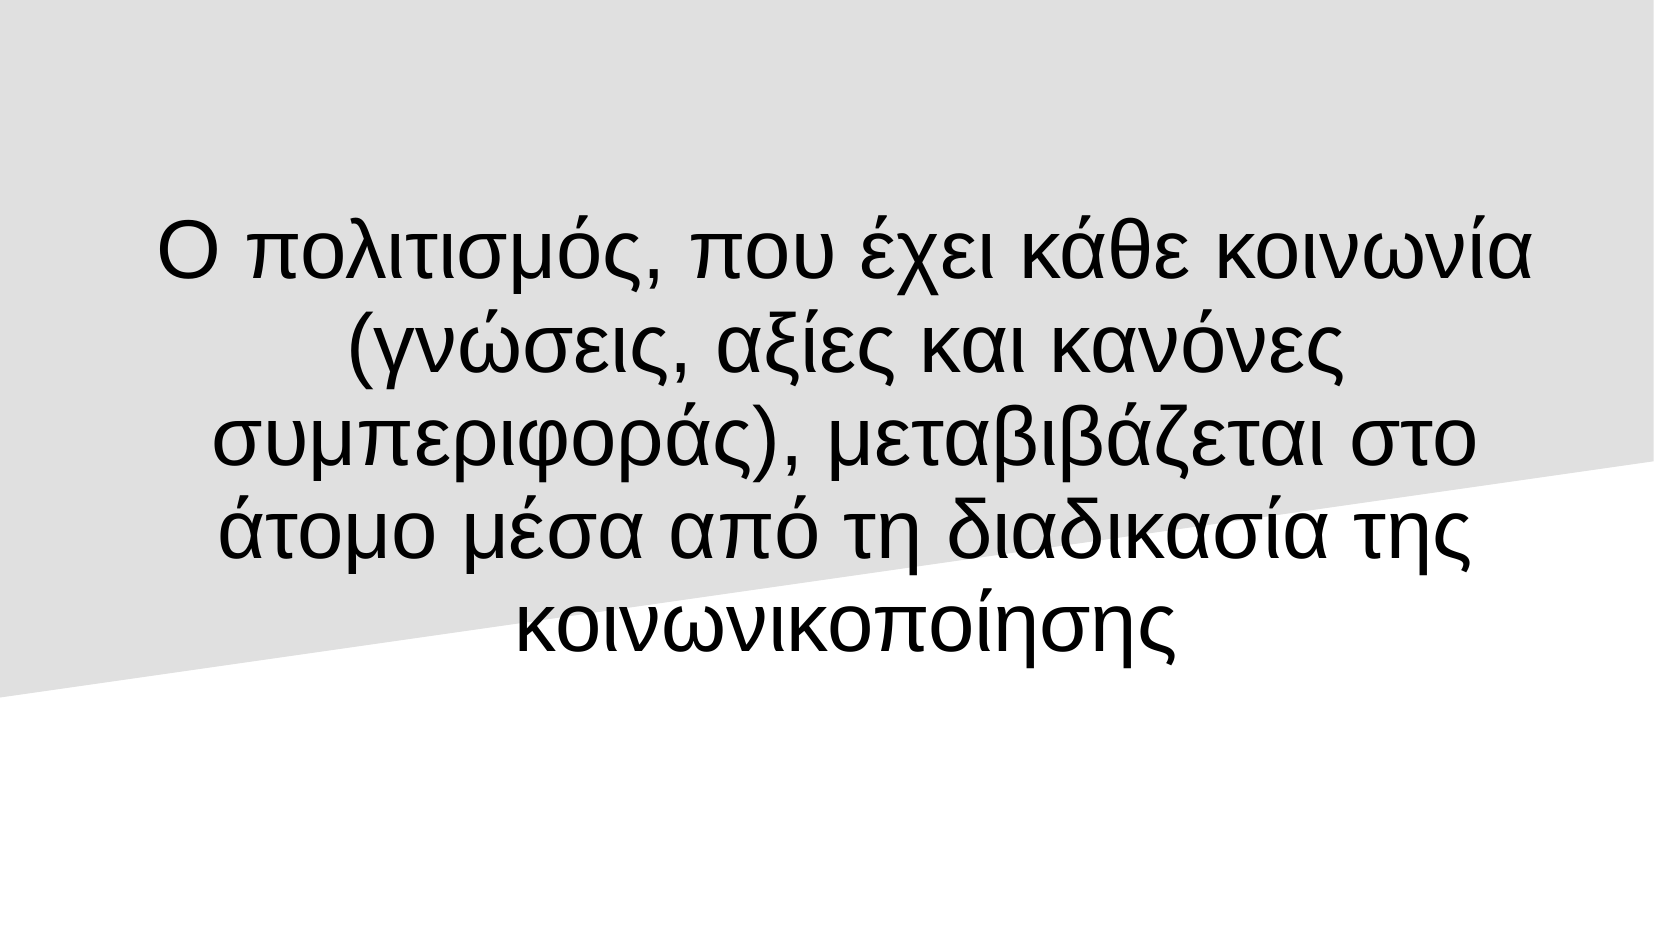

# Ο πολιτισμός, που έχει κάθε κοινωνία (γνώσεις, αξίες και κανόνες συμπεριφοράς), μεταβιβάζεται στο άτομο μέσα από τη διαδικασία της κοινωνικοποίησης
Πατήστε για προσθήκη κειμένου